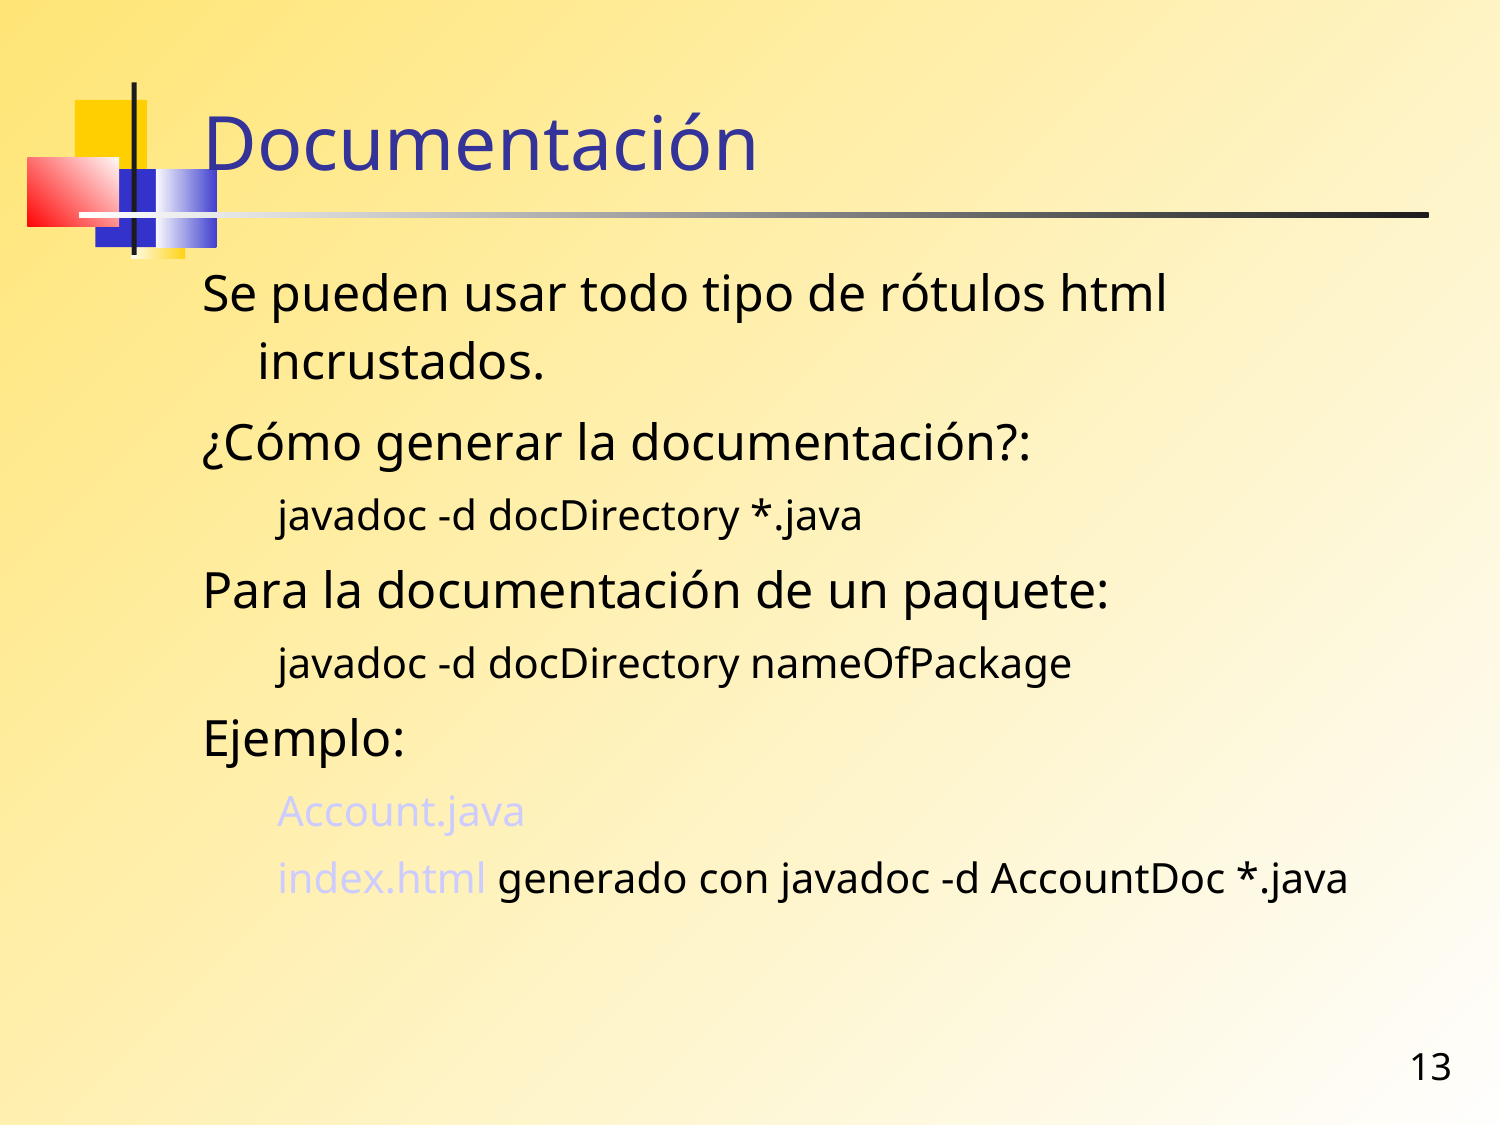

# Documentación
Se pueden usar todo tipo de rótulos html incrustados.
¿Cómo generar la documentación?:
javadoc -d docDirectory *.java
Para la documentación de un paquete:
javadoc -d docDirectory nameOfPackage
Ejemplo:
Account.java
index.html generado con javadoc -d AccountDoc *.java
13